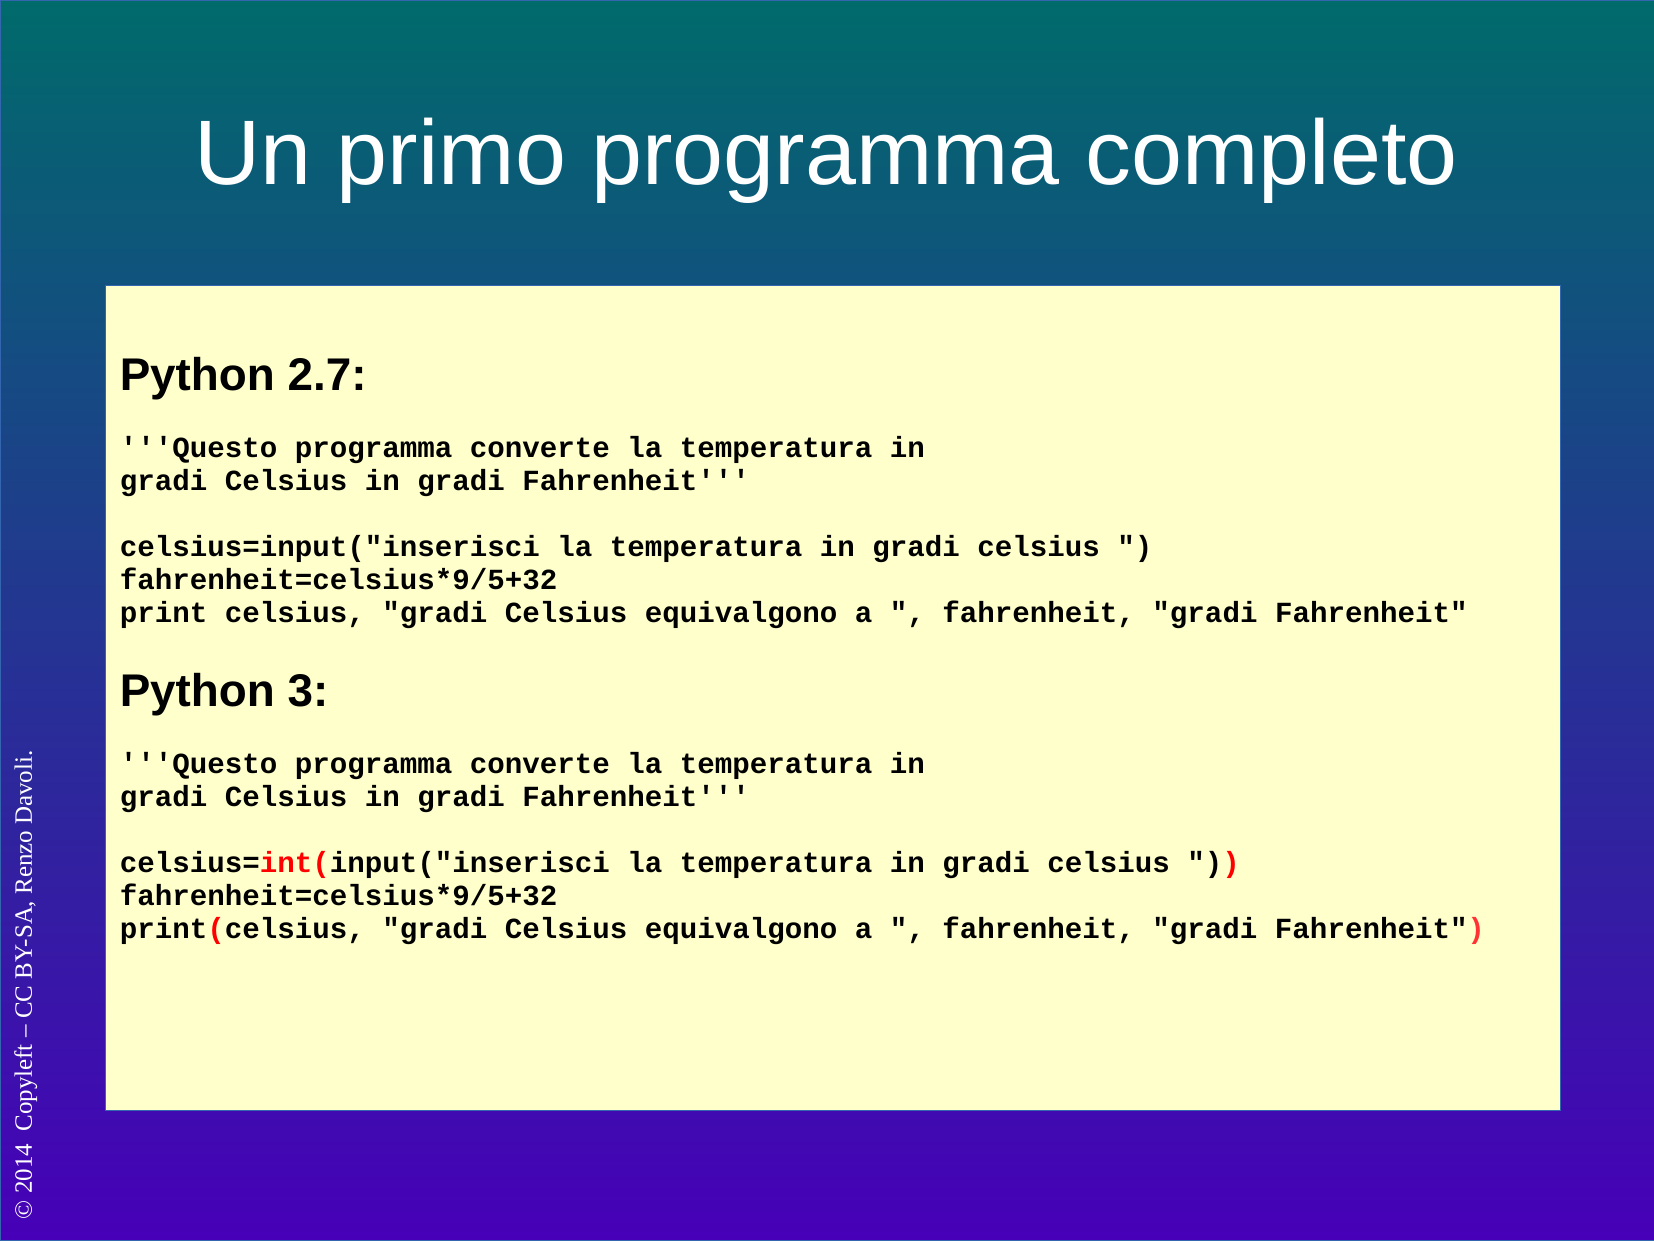

# Un primo programma completo
Python 2.7:
'''Questo programma converte la temperatura in
gradi Celsius in gradi Fahrenheit'''
celsius=input("inserisci la temperatura in gradi celsius ")
fahrenheit=celsius*9/5+32
print celsius, "gradi Celsius equivalgono a ", fahrenheit, "gradi Fahrenheit"
Python 3:
'''Questo programma converte la temperatura in
gradi Celsius in gradi Fahrenheit'''
celsius=int(input("inserisci la temperatura in gradi celsius "))
fahrenheit=celsius*9/5+32
print(celsius, "gradi Celsius equivalgono a ", fahrenheit, "gradi Fahrenheit")